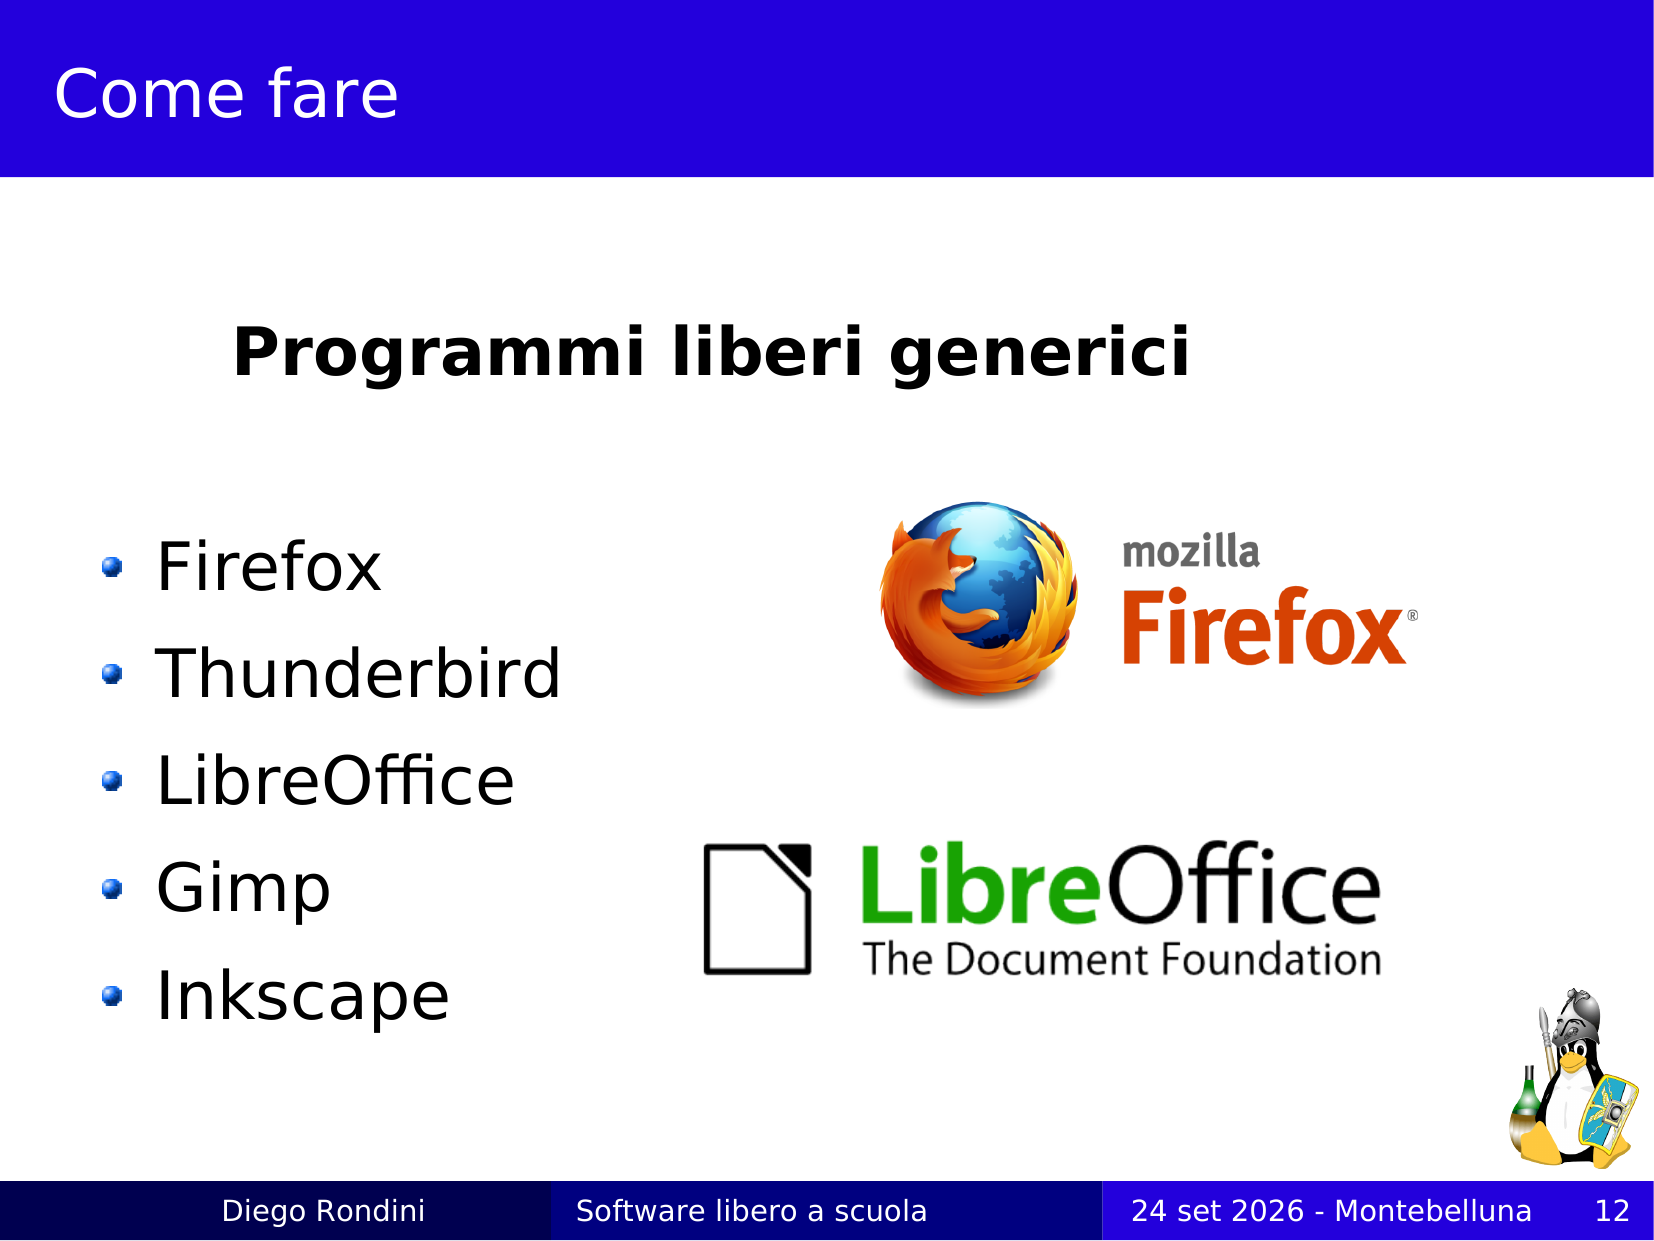

# Come fare
Programmi liberi generici
Firefox
Thunderbird
LibreOffice
Gimp
Inkscape